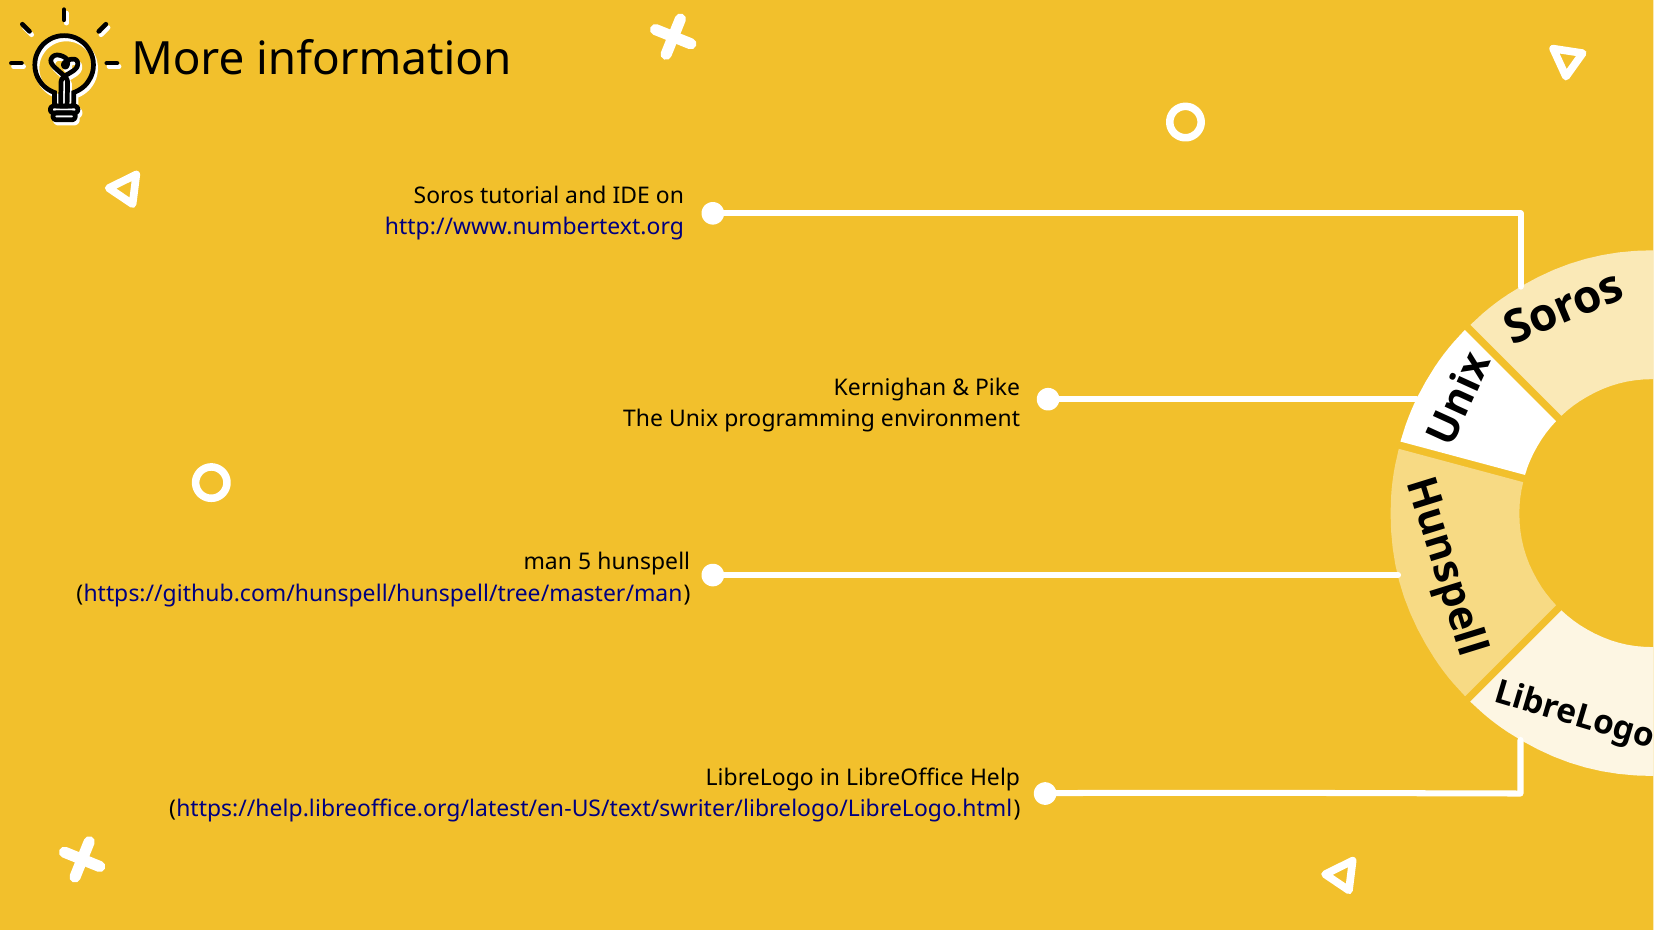

# More information
Soros tutorial and IDE on http://www.numbertext.org
Soros
Unix
Kernighan & Pike
The Unix programming environment
man 5 hunspell
(https://github.com/hunspell/hunspell/tree/master/man)
Hunspell
LibreLogo
LibreLogo in LibreOffice Help
(https://help.libreoffice.org/latest/en-US/text/swriter/librelogo/LibreLogo.html)